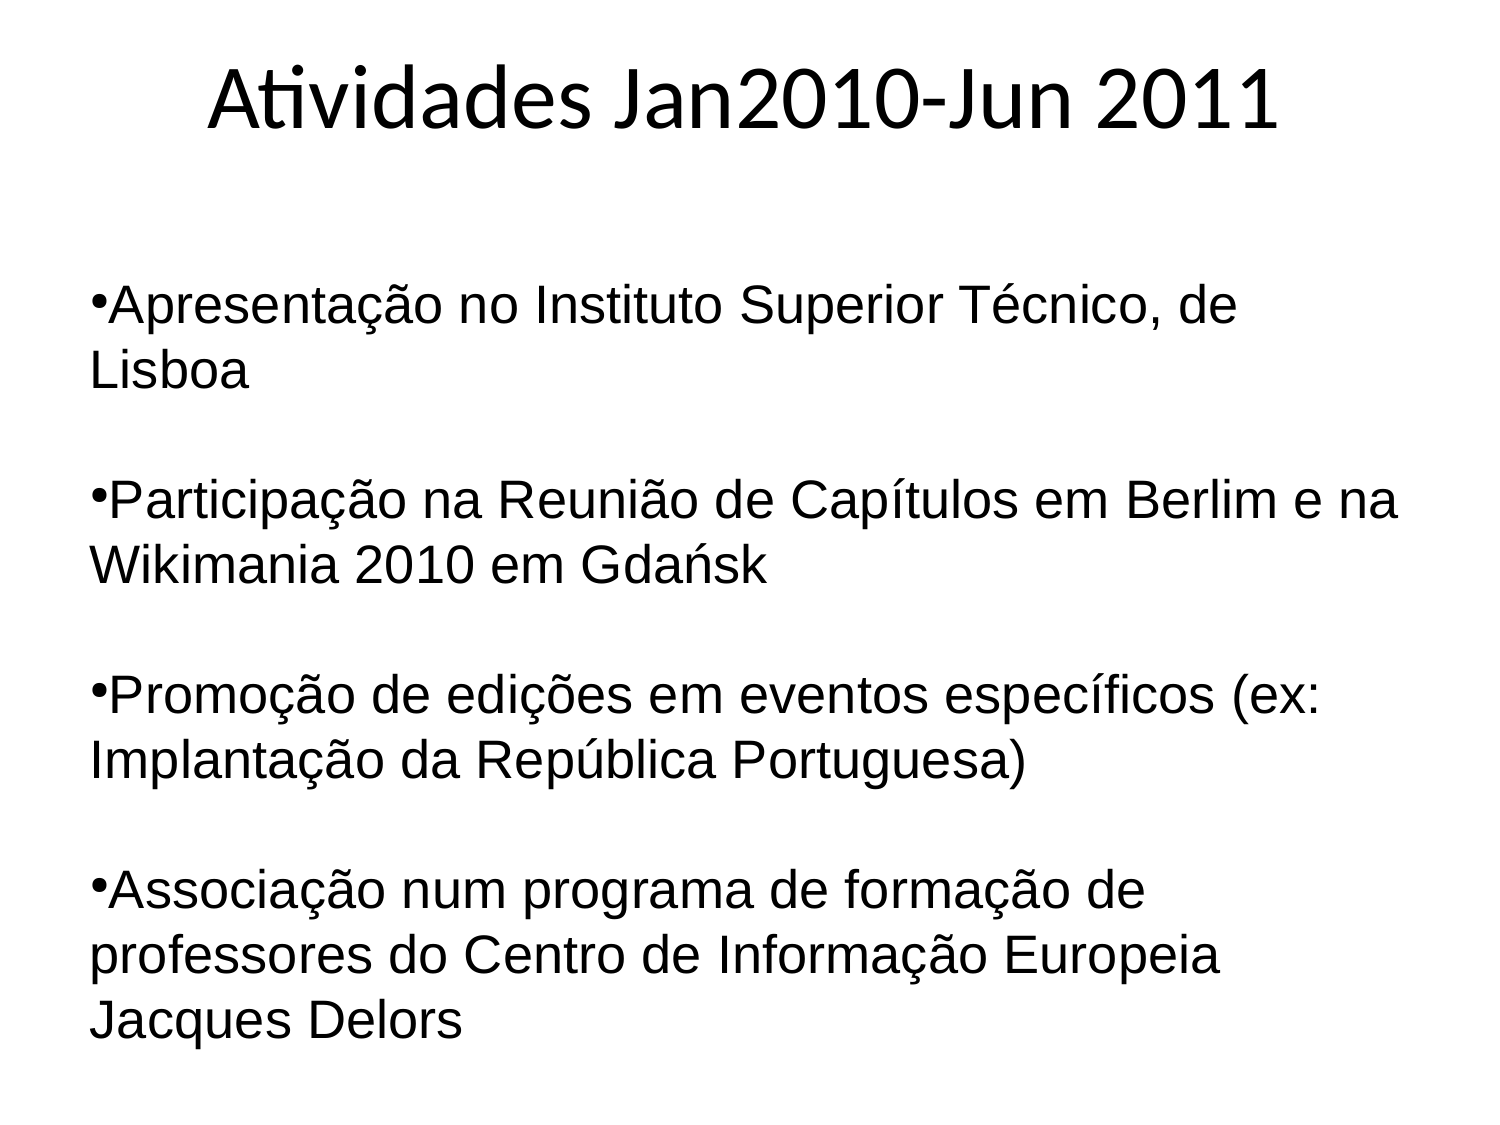

Atividades Jan2010-Jun 2011
Apresentação no Instituto Superior Técnico, de Lisboa
Participação na Reunião de Capítulos em Berlim e na Wikimania 2010 em Gdańsk
Promoção de edições em eventos específicos (ex: Implantação da República Portuguesa)
Associação num programa de formação de professores do Centro de Informação Europeia Jacques Delors